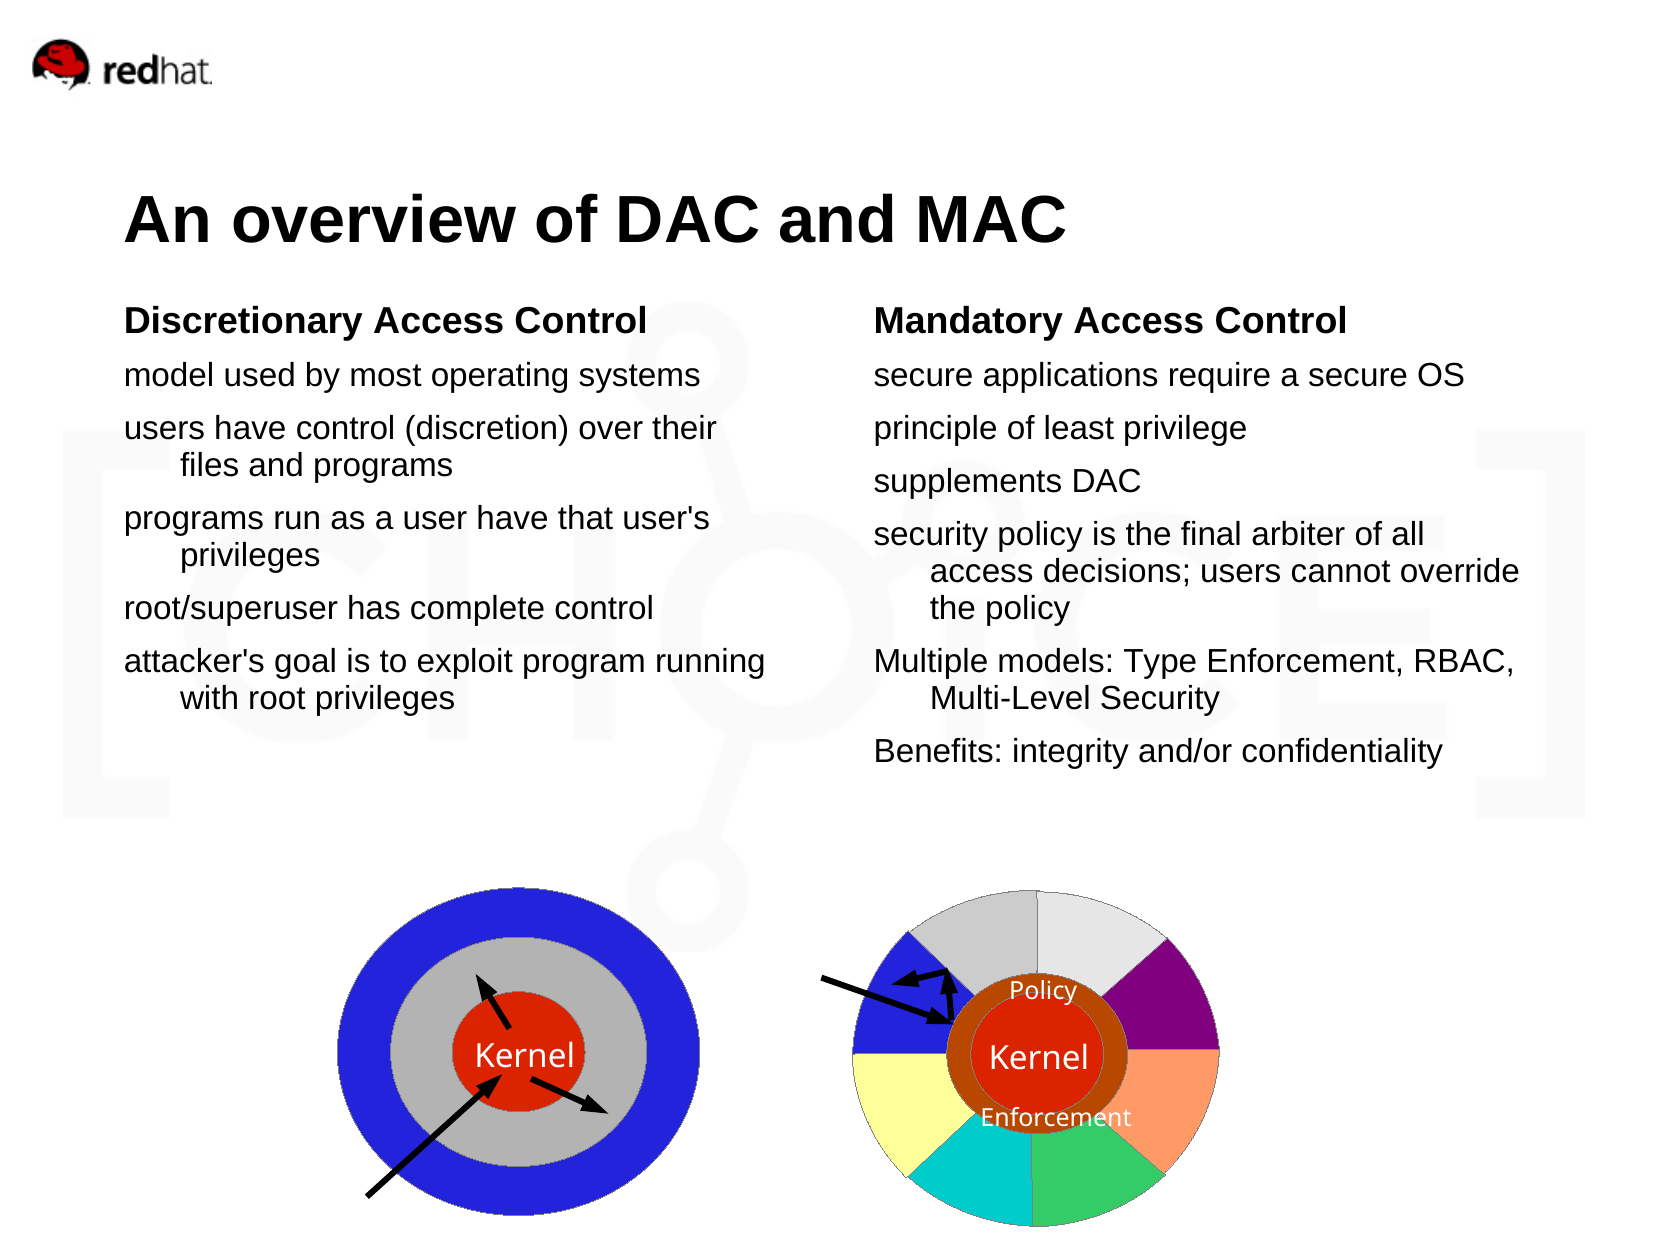

# An overview of DAC and MAC
Discretionary Access Control
model used by most operating systems
users have control (discretion) over their files and programs
programs run as a user have that user's privileges
root/superuser has complete control
attacker's goal is to exploit program running with root privileges
Mandatory Access Control
secure applications require a secure OS
principle of least privilege
supplements DAC
security policy is the final arbiter of all access decisions; users cannot override the policy
Multiple models: Type Enforcement, RBAC, Multi-Level Security
Benefits: integrity and/or confidentiality
Policy
Kernel
Kernel
Enforcement